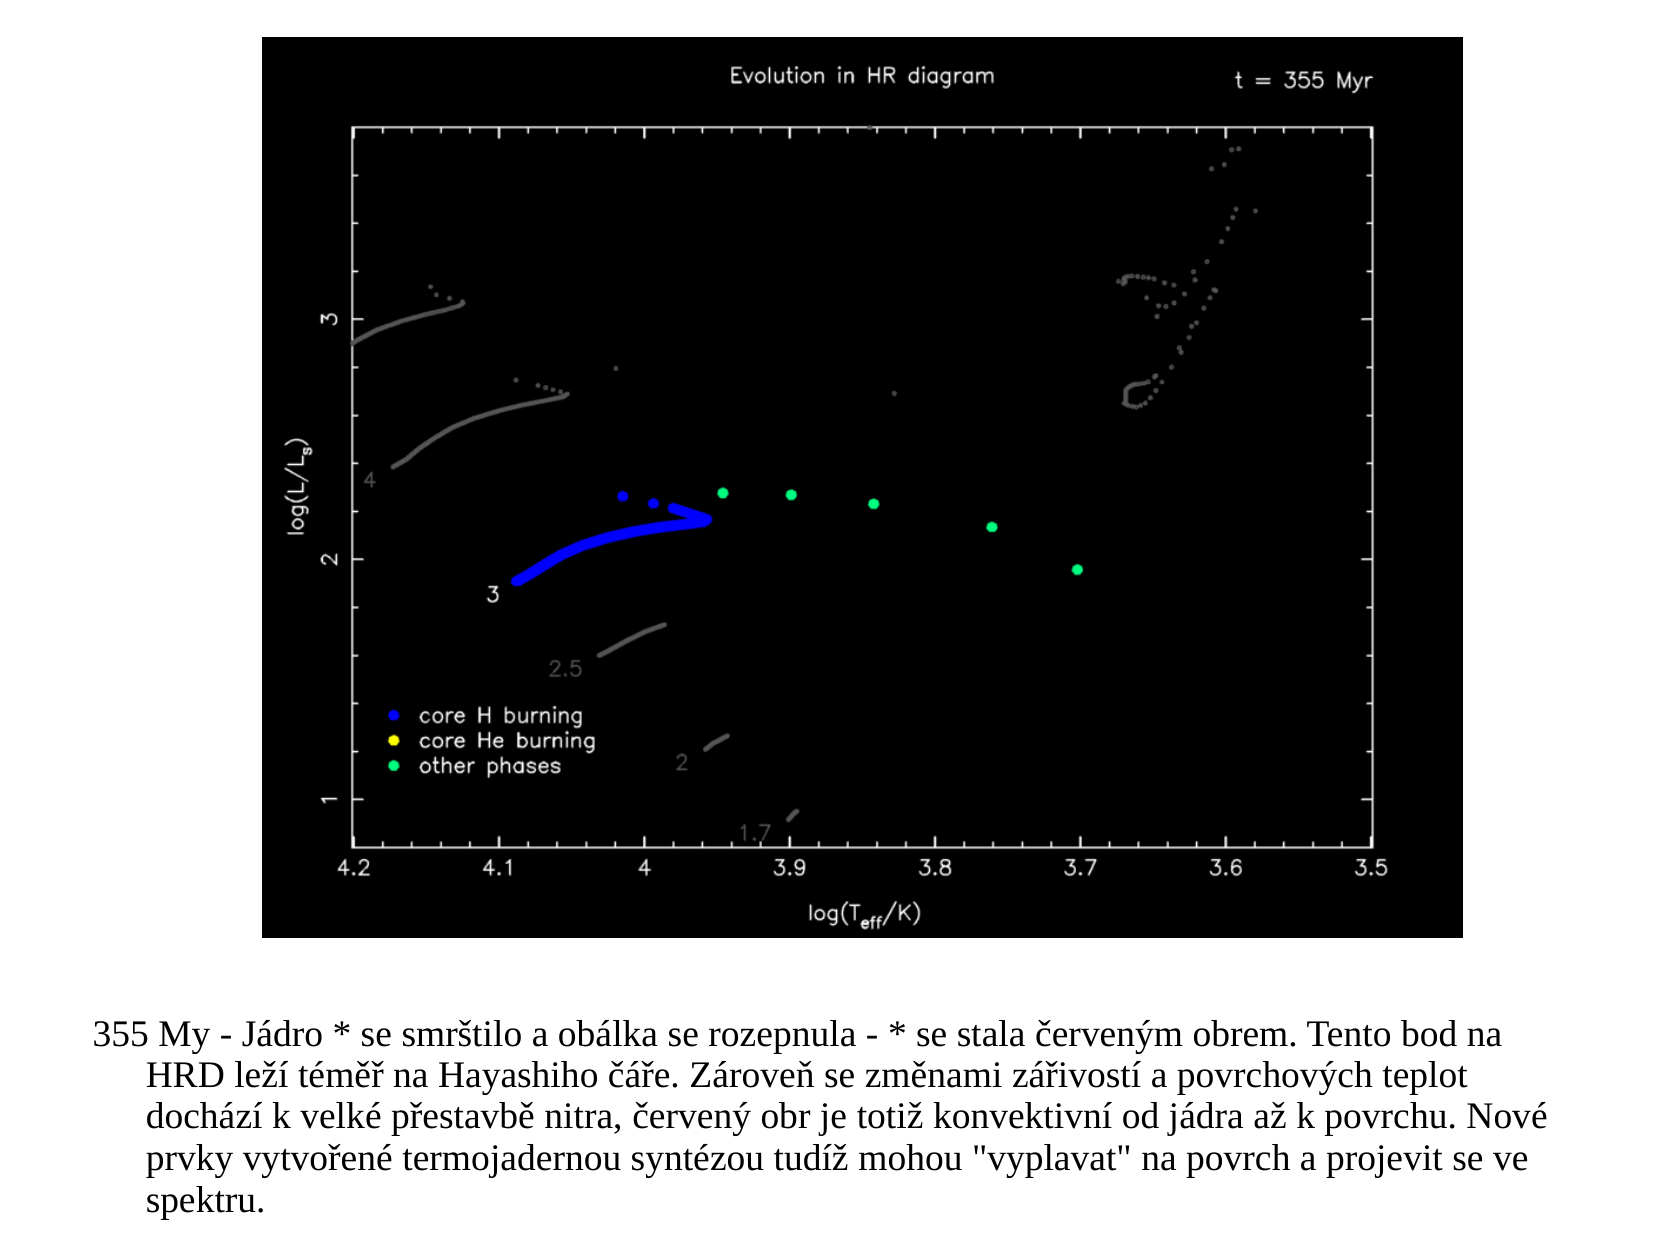

# 355 My - Jádro * se smrštilo a obálka se rozepnula - * se stala červeným obrem. Tento bod na HRD leží téměř na Hayashiho čáře. Zároveň se změnami zářivostí a povrchových teplot dochází k velké přestavbě nitra, červený obr je totiž konvektivní od jádra až k povrchu. Nové prvky vytvořené termojadernou syntézou tudíž mohou "vyplavat" na povrch a projevit se ve spektru.